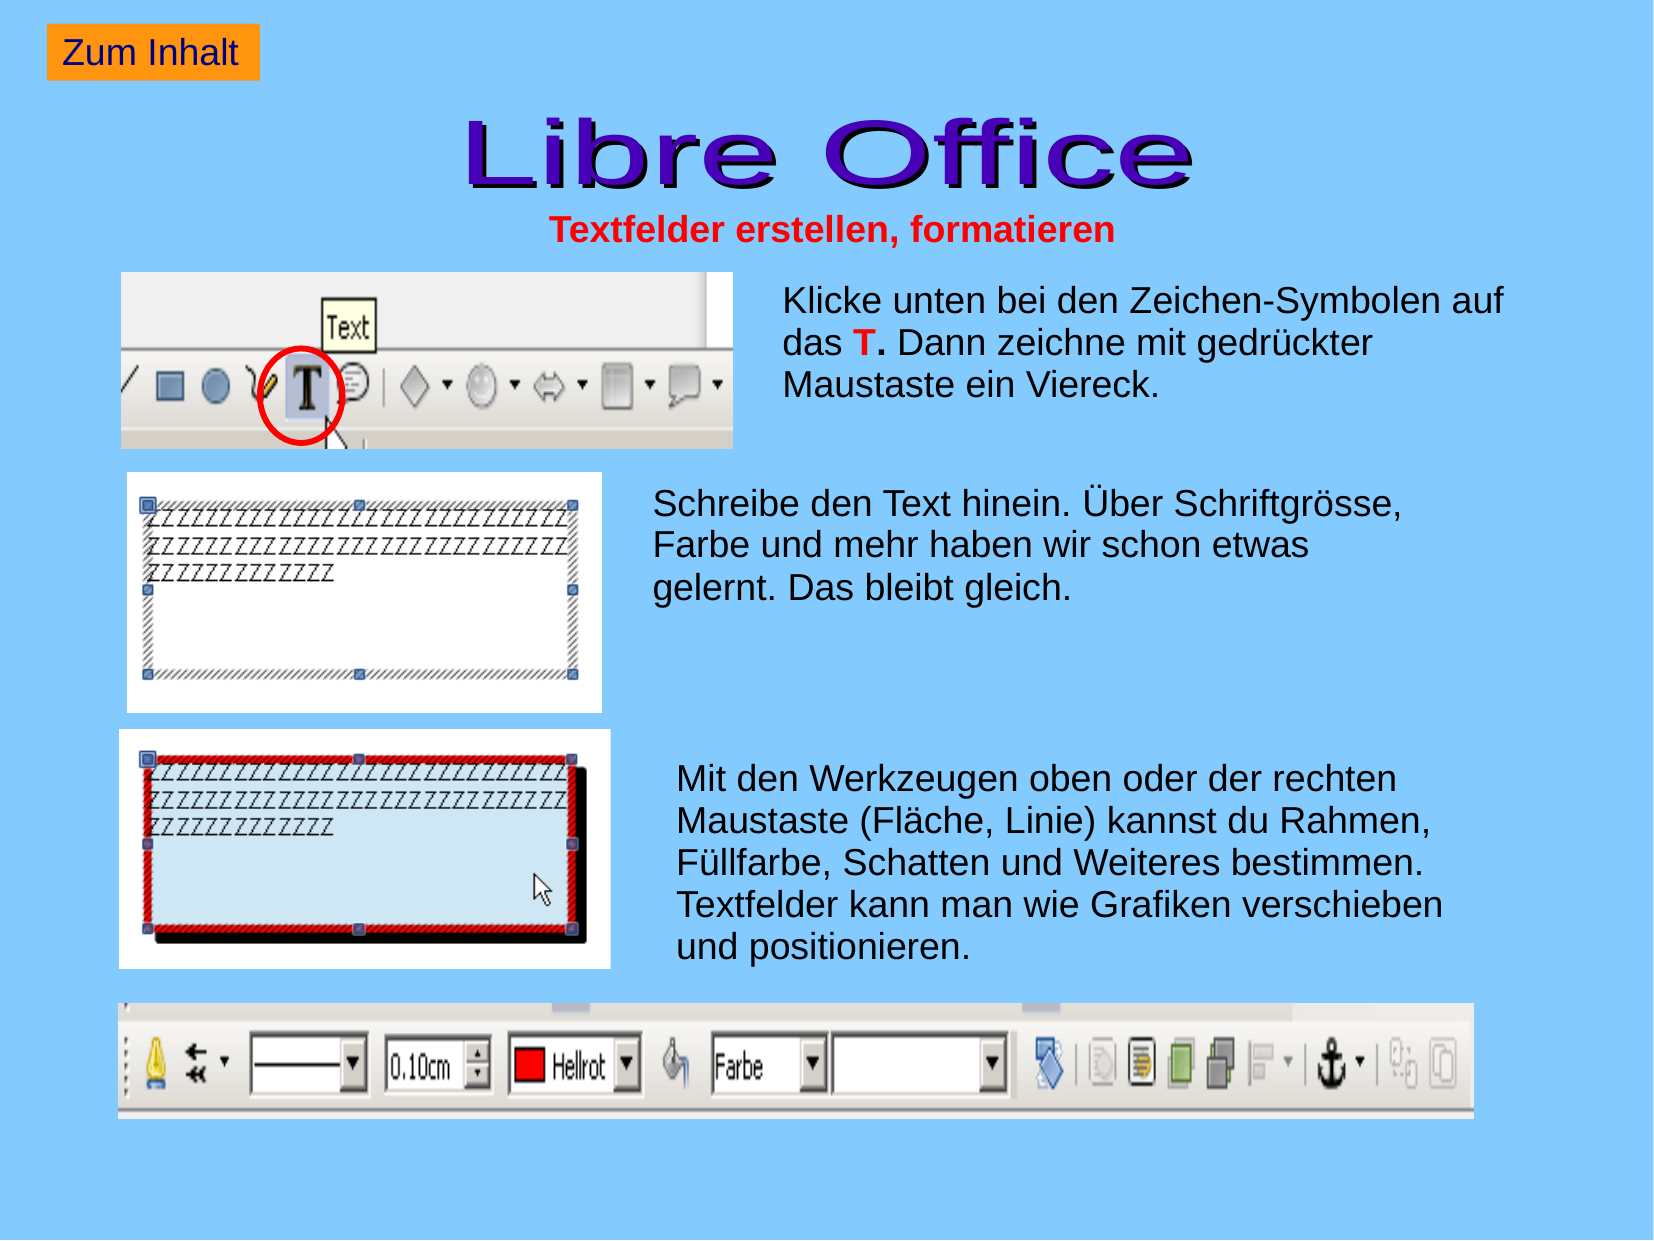

Zum Inhalt
# Libre Office
Textfelder erstellen, formatieren
Klicke unten bei den Zeichen-Symbolen auf das T. Dann zeichne mit gedrückter Maustaste ein Viereck.
Schreibe den Text hinein. Über Schriftgrösse, Farbe und mehr haben wir schon etwas gelernt. Das bleibt gleich.
Mit den Werkzeugen oben oder der rechten Maustaste (Fläche, Linie) kannst du Rahmen, Füllfarbe, Schatten und Weiteres bestimmen.
Textfelder kann man wie Grafiken verschieben und positionieren.